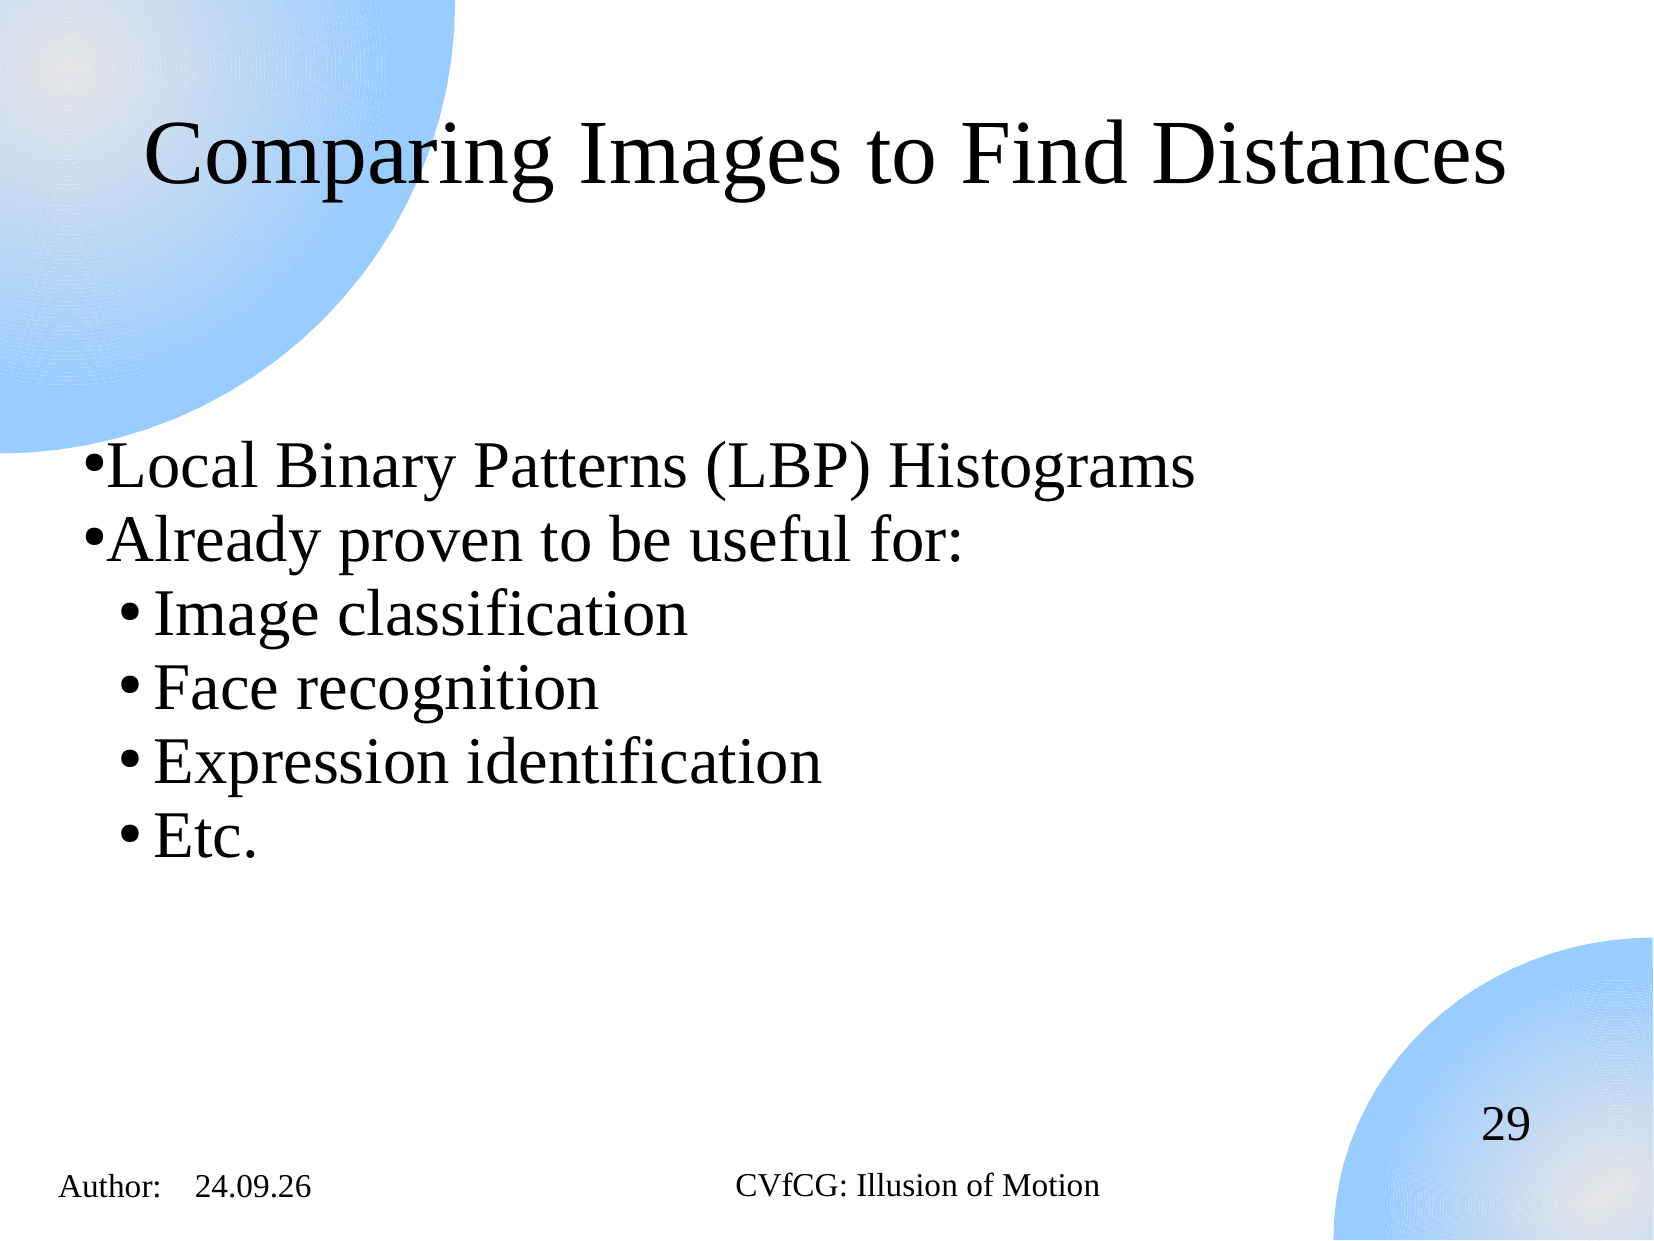

# Comparing Images to Find Distances
Local Binary Patterns (LBP) Histograms
Already proven to be useful for:
Image classification
Face recognition
Expression identification
Etc.
CVfCG: Illusion of Motion